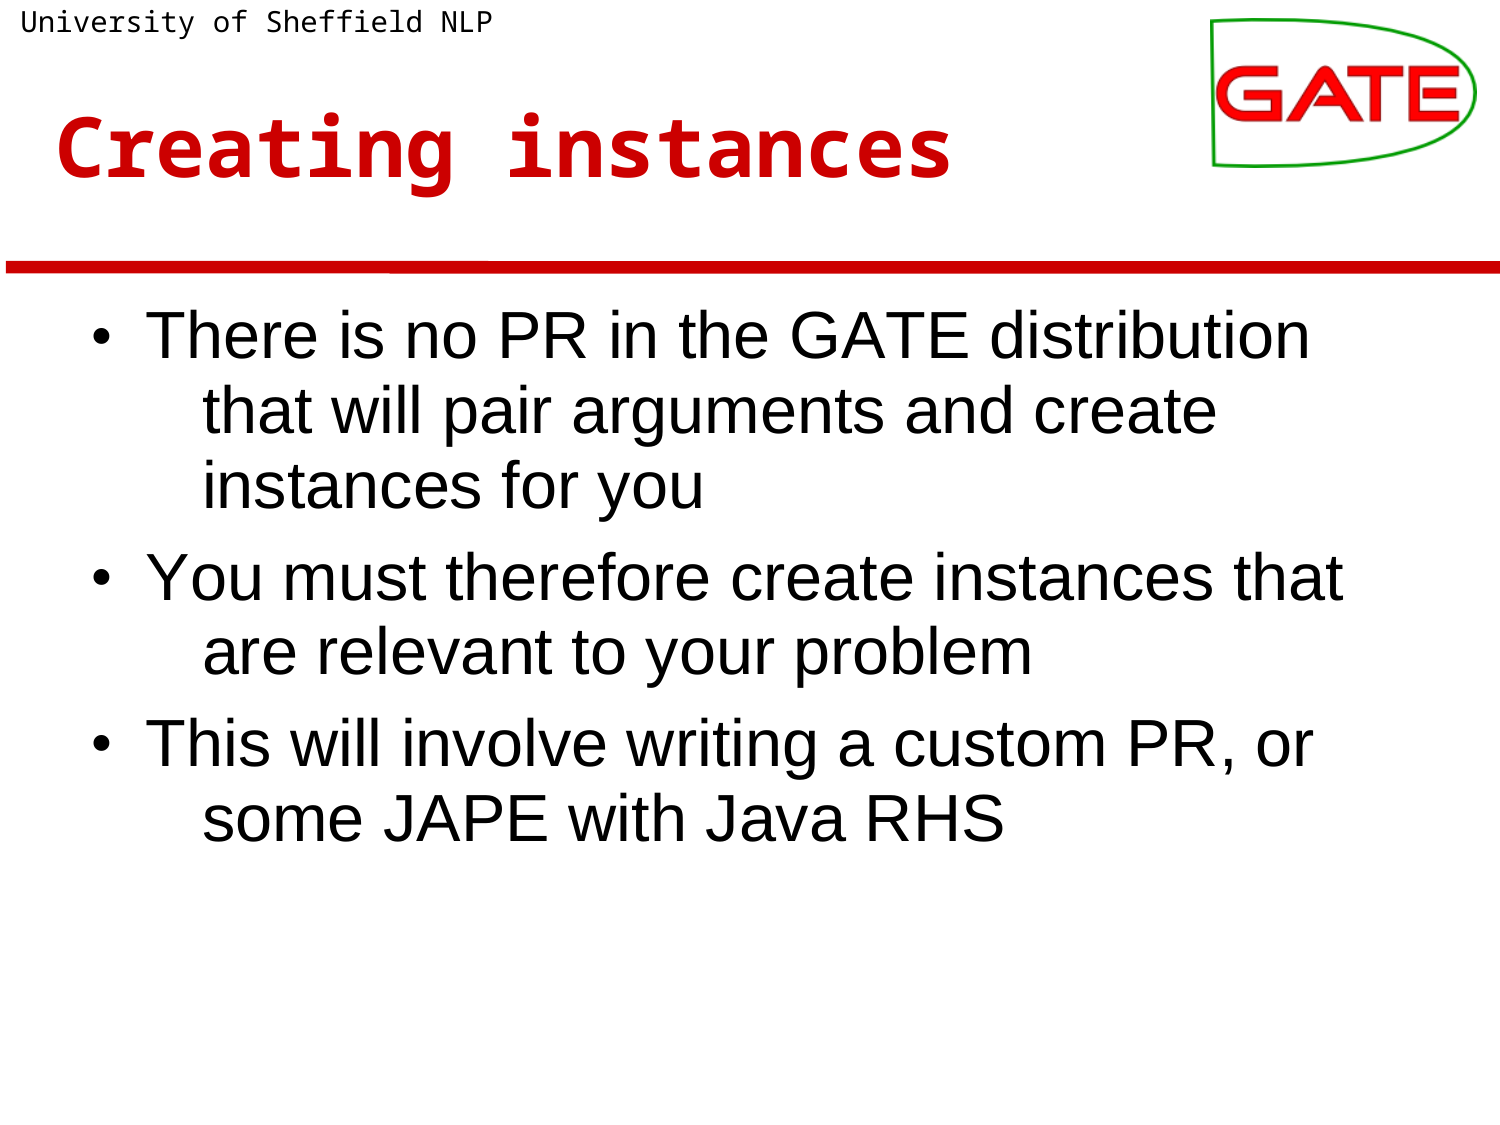

# Creating instances
There is no PR in the GATE distribution that will pair arguments and create instances for you
You must therefore create instances that are relevant to your problem
This will involve writing a custom PR, or some JAPE with Java RHS